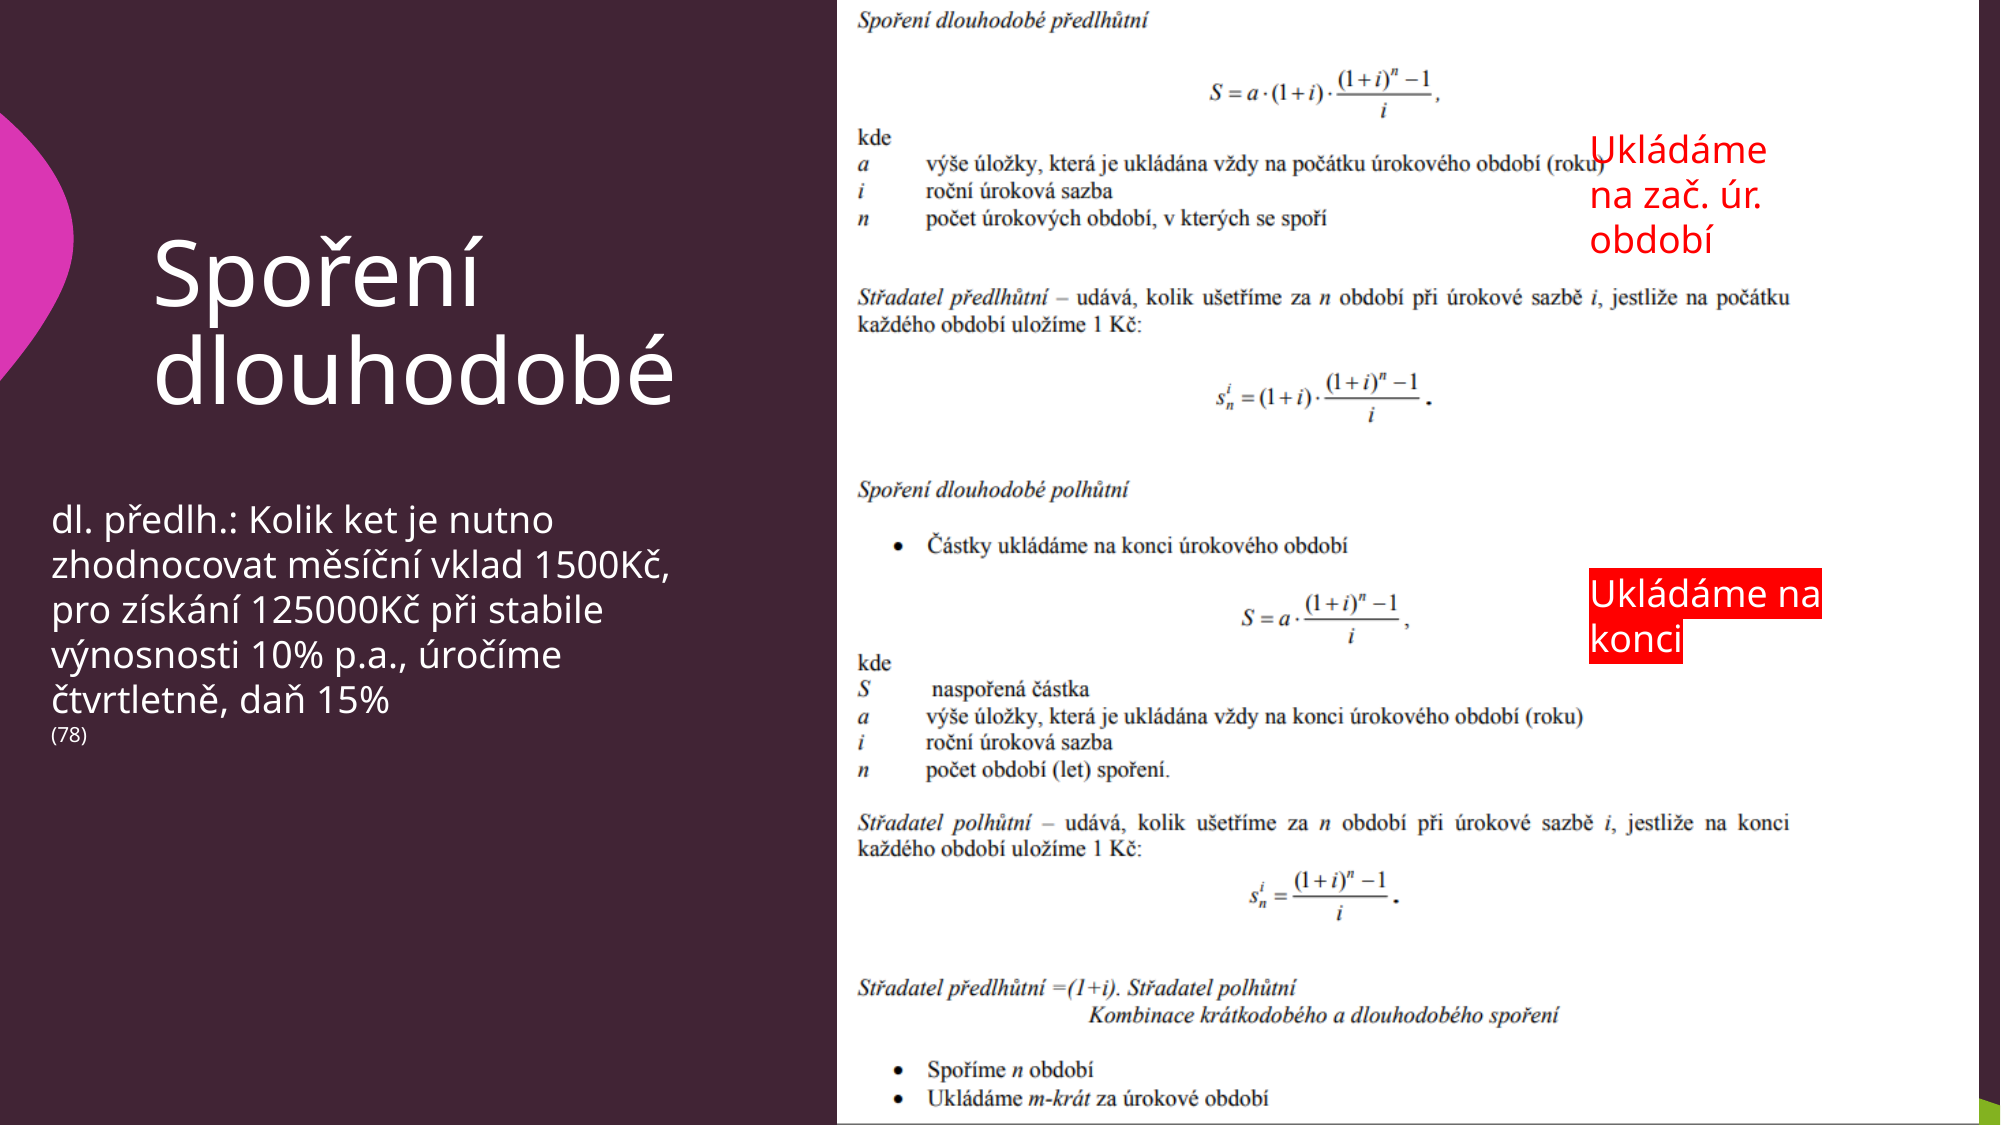

# Spoření dlouhodobé
 d v
Ukládáme na zač. úr. období
dl. předlh.: Kolik ket je nutno zhodnocovat měsíční vklad 1500Kč, pro získání 125000Kč při stabile výnosnosti 10% p.a., úročíme čtvrtletně, daň 15%
(78)
Ukládáme na konci